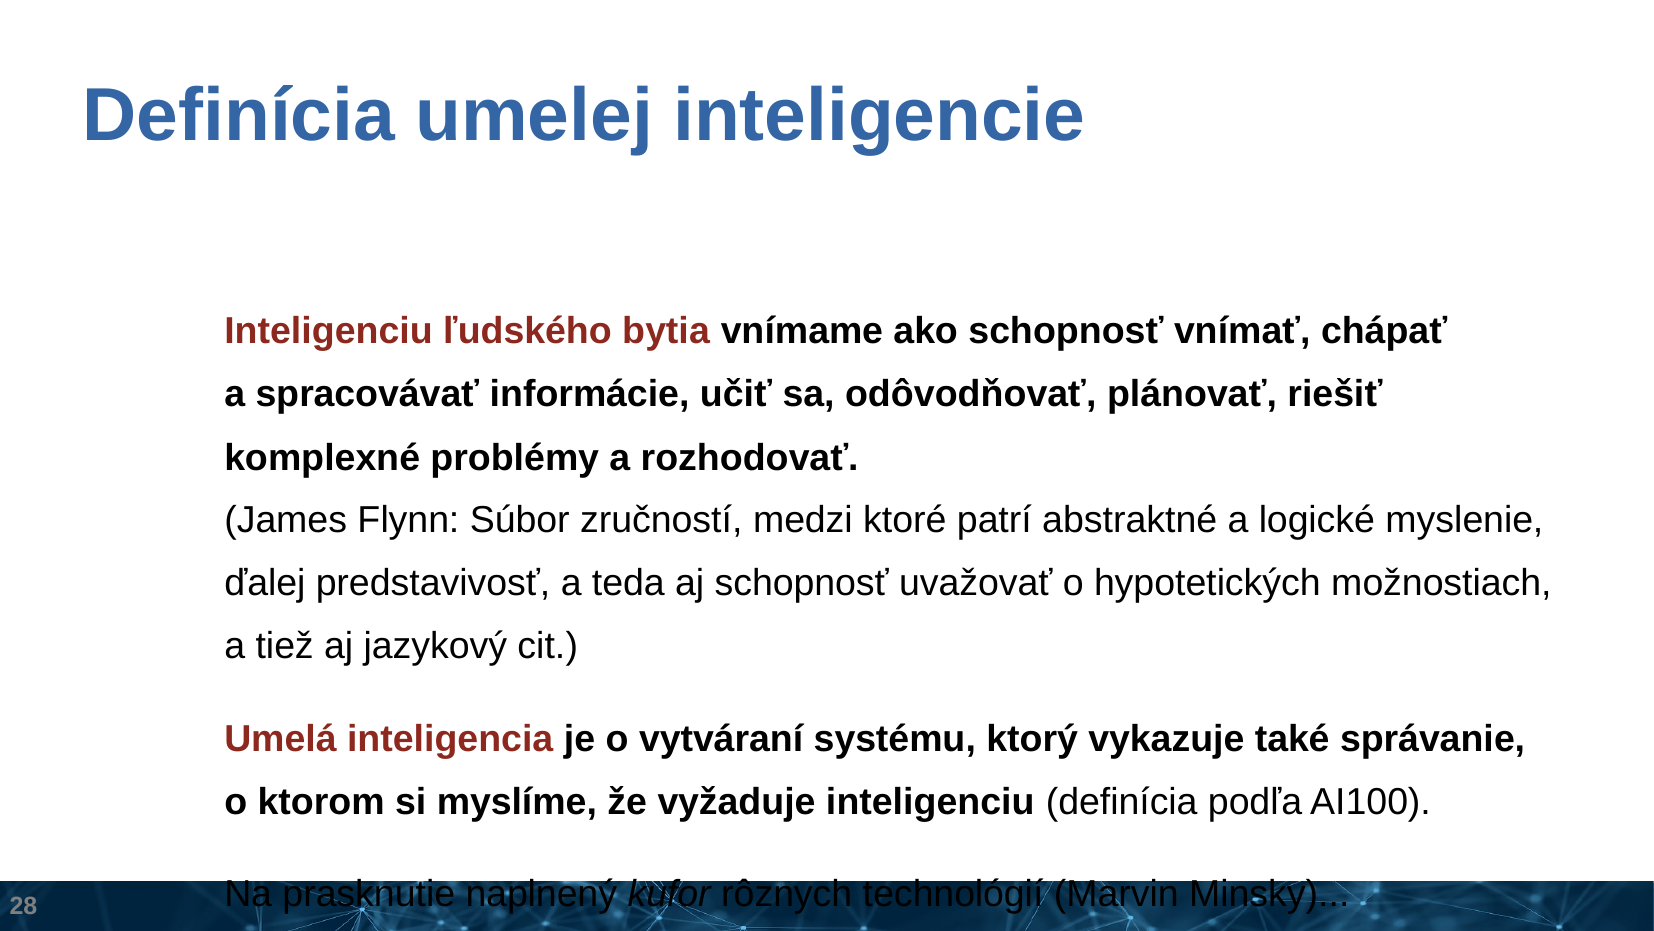

# Definícia umelej inteligencie
Inteligenciu ľudského bytia vnímame ako schopnosť vnímať, chápať a spracovávať informácie, učiť sa, odôvodňovať, plánovať, riešiť komplexné problémy a rozhodovať.
(James Flynn: Súbor zručností, medzi ktoré patrí abstraktné a logické myslenie, ďalej predstavivosť, a teda aj schopnosť uvažovať o hypotetických možnostiach, a tiež aj jazykový cit.)
Umelá inteligencia je o vytváraní systému, ktorý vykazuje také správanie, o ktorom si myslíme, že vyžaduje inteligenciu (definícia podľa AI100).
Na prasknutie naplnený kufor rôznych technológií (Marvin Minsky)...